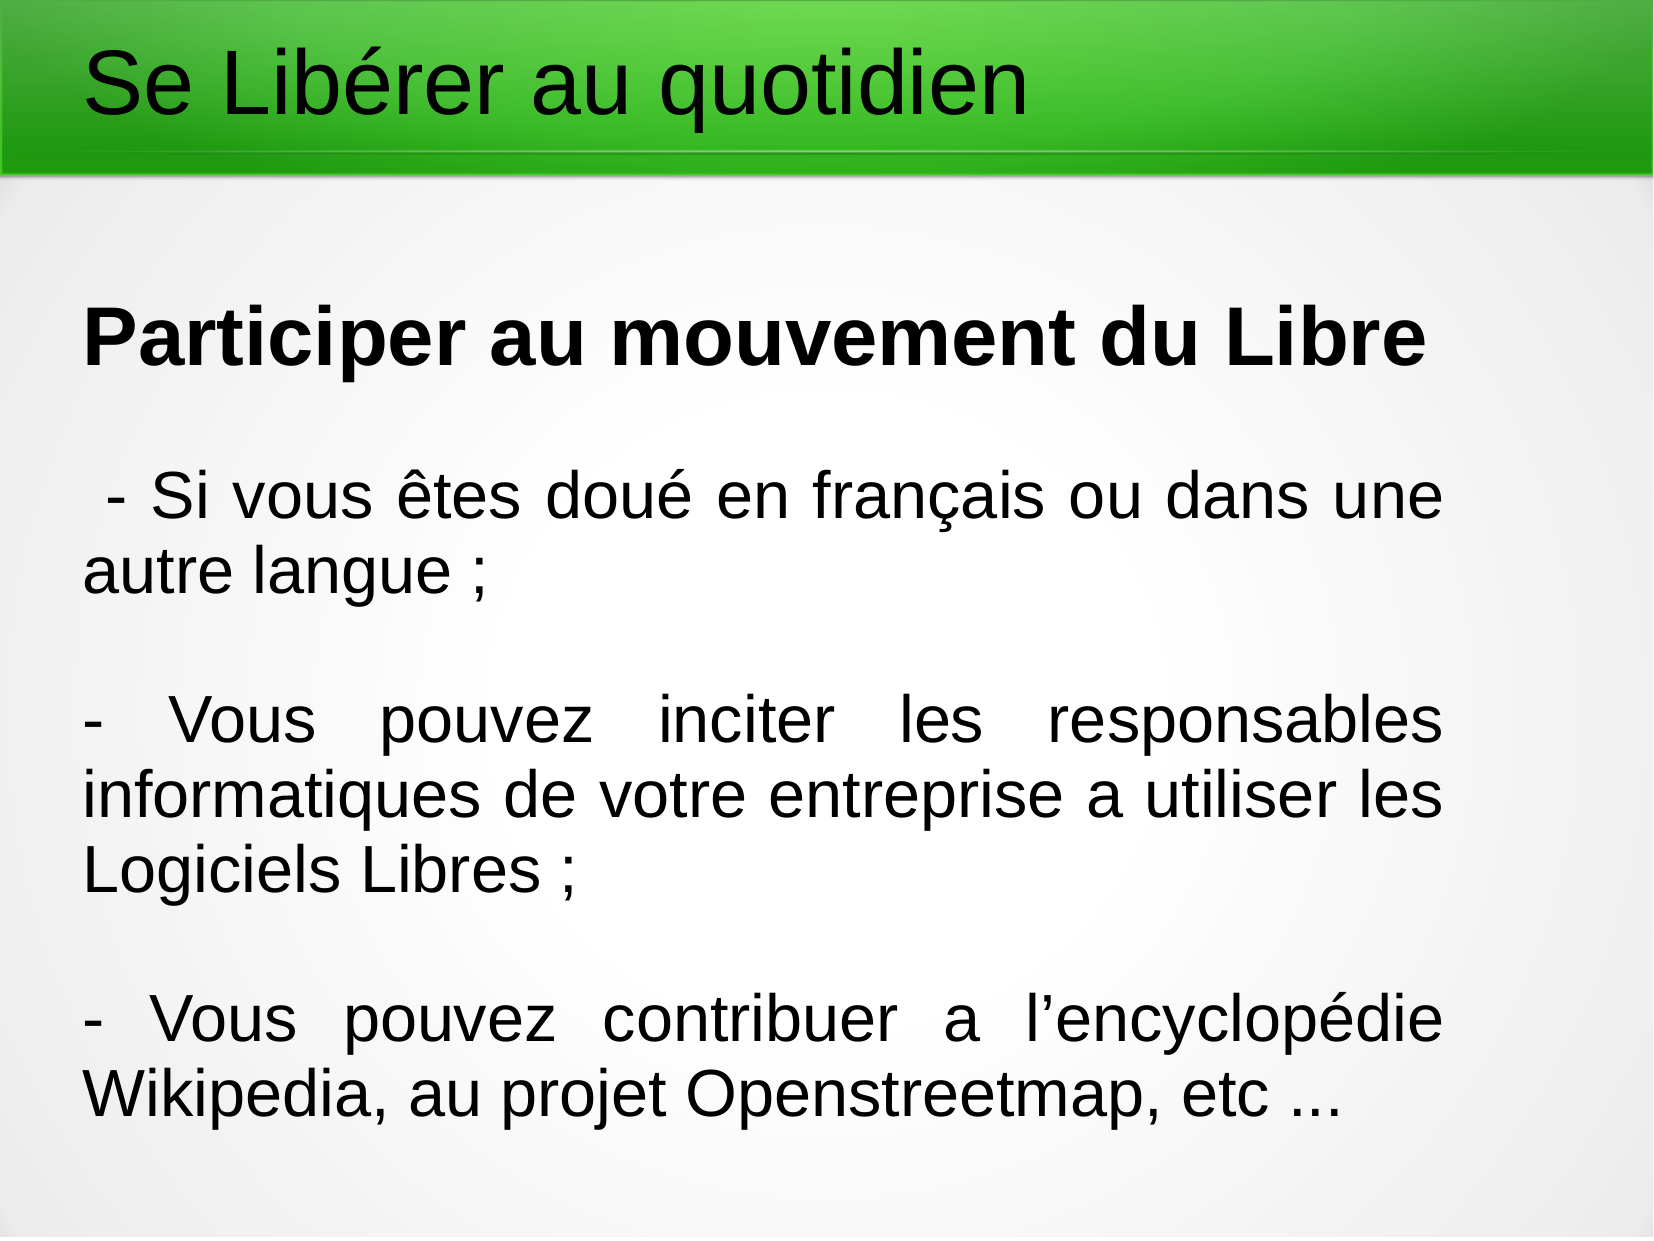

# Se Libérer au quotidien
Participer au mouvement du Libre
 - Si vous êtes doué en français ou dans une autre langue ;
- Vous pouvez inciter les responsables informatiques de votre entreprise a utiliser les Logiciels Libres ;
- Vous pouvez contribuer a l’encyclopédie Wikipedia, au projet Openstreetmap, etc ...